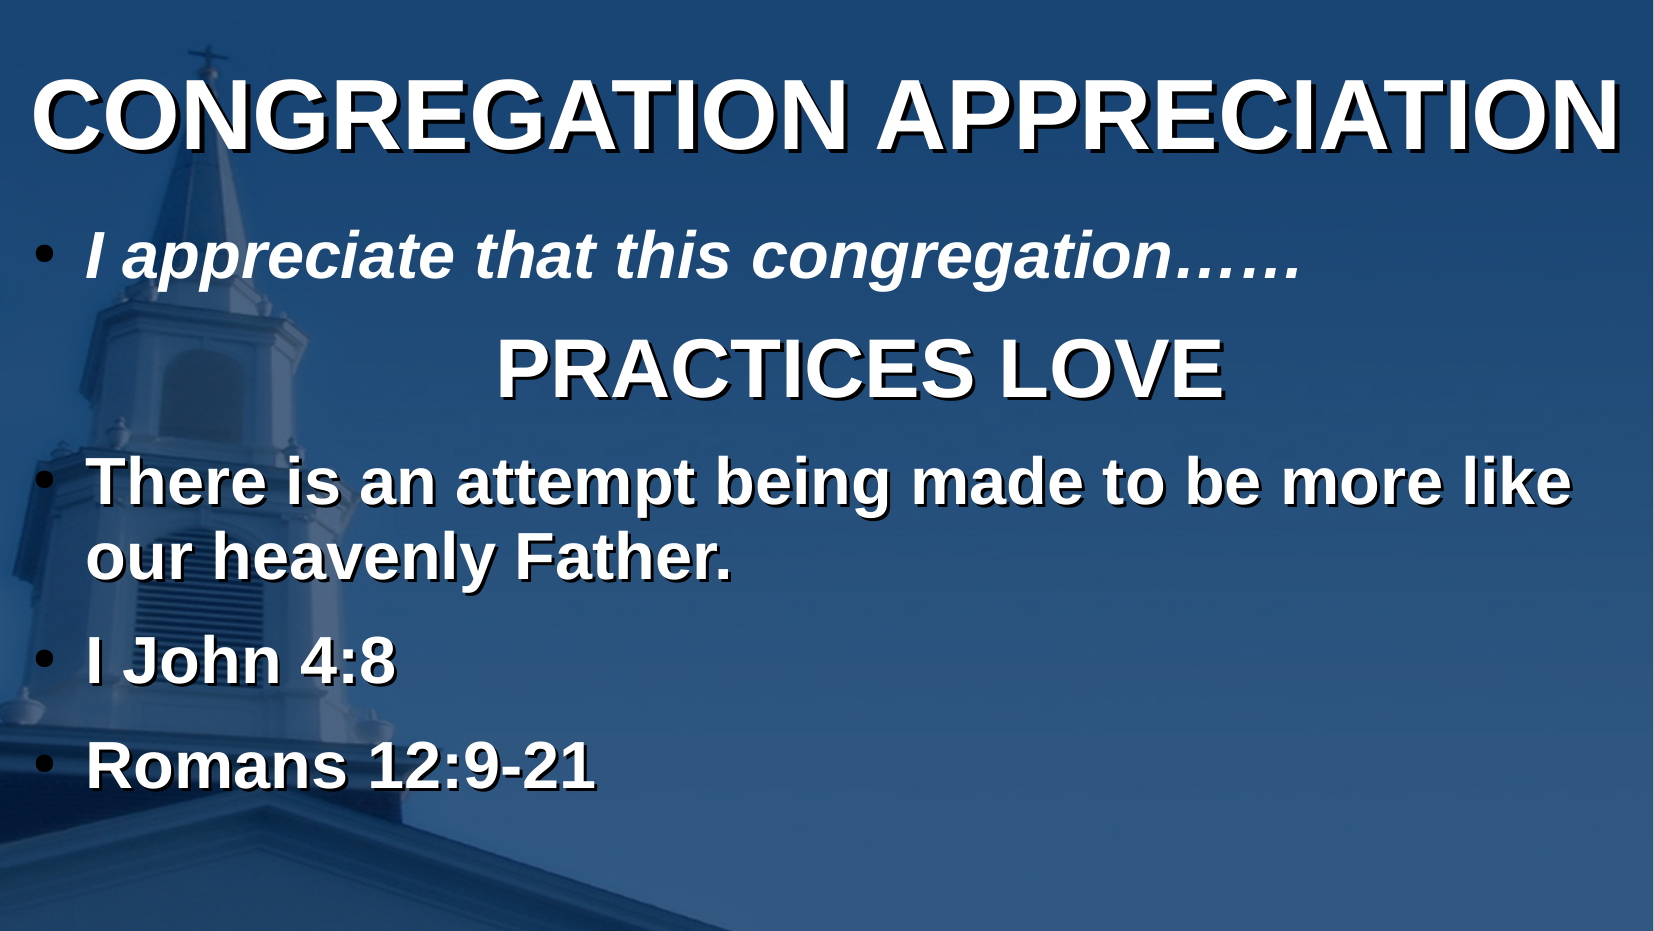

# CONGREGATION APPRECIATION
I appreciate that this congregation……
PRACTICES LOVE
There is an attempt being made to be more like our heavenly Father.
I John 4:8
Romans 12:9-21